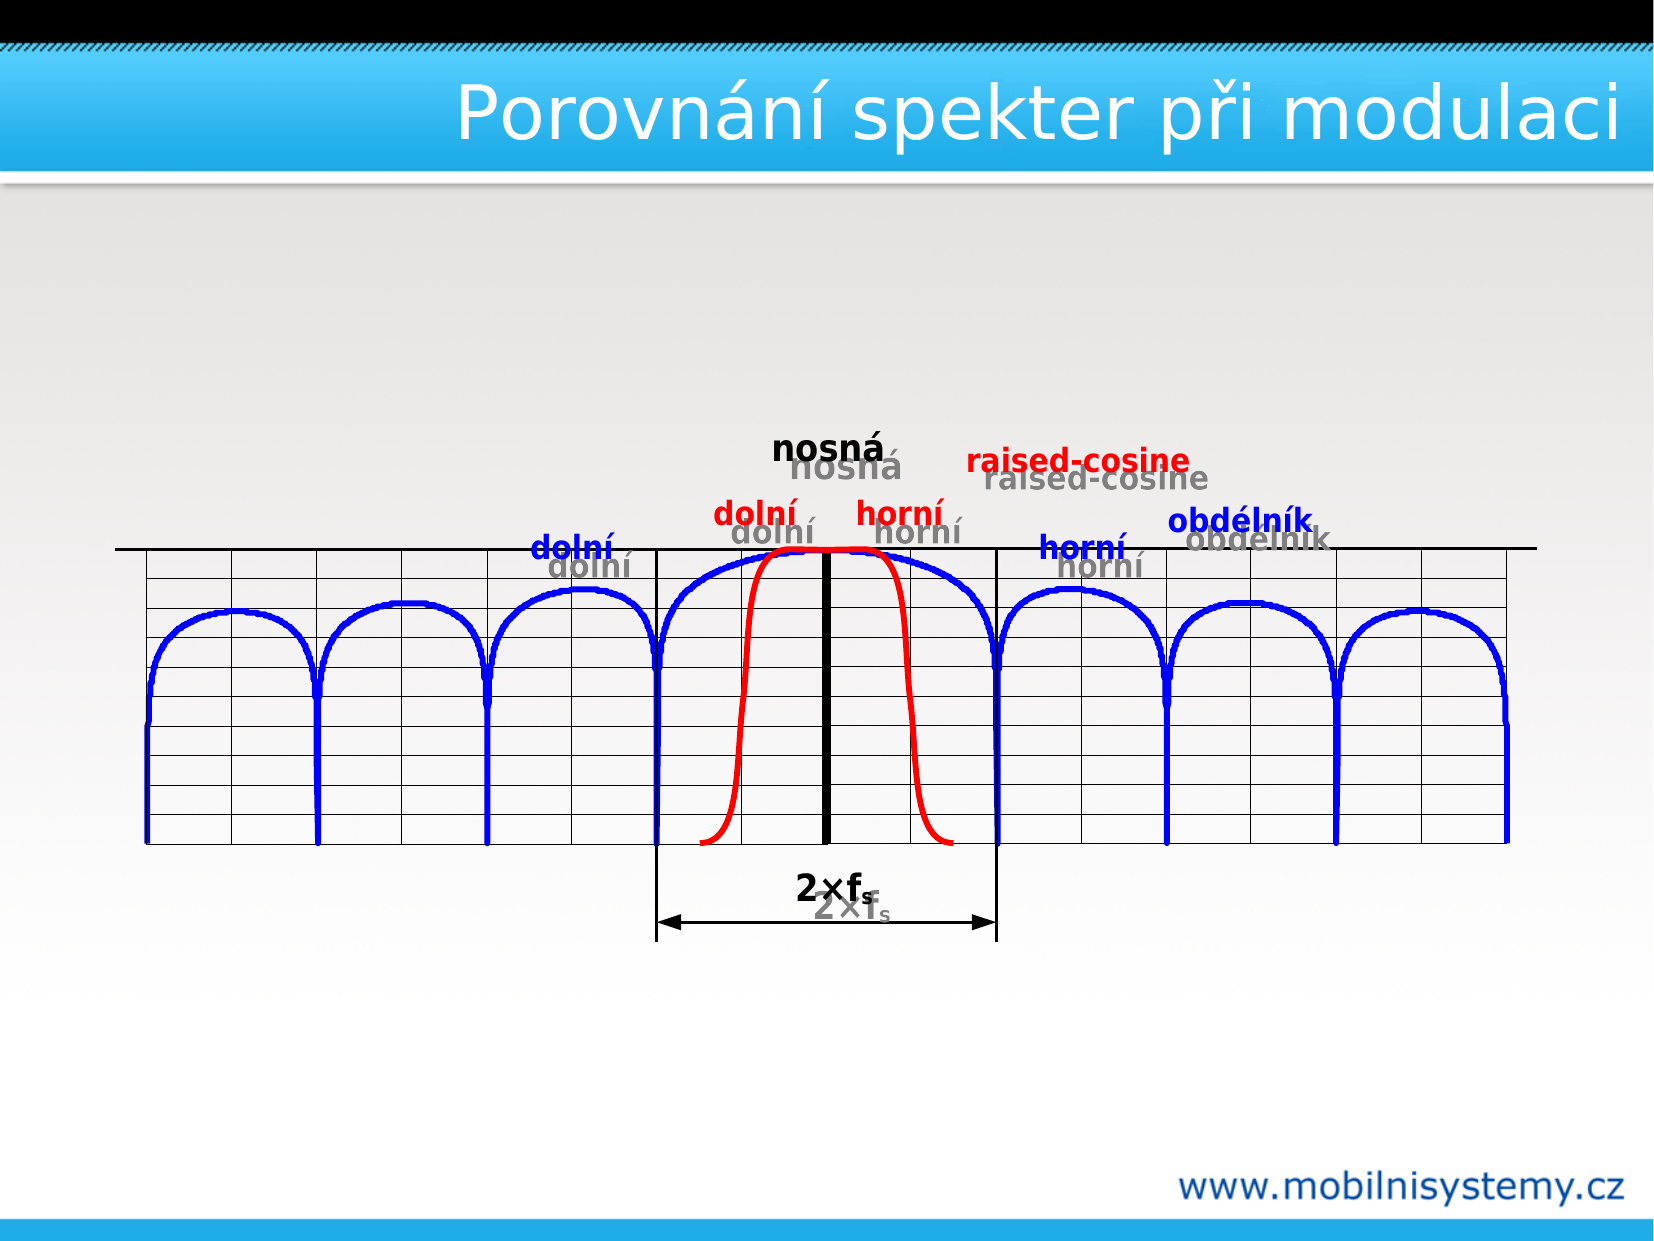

# Porovnání spekter při modulaci
nosná
raised-cosine
dolní
horní
obdélník
dolní
horní
2×fs